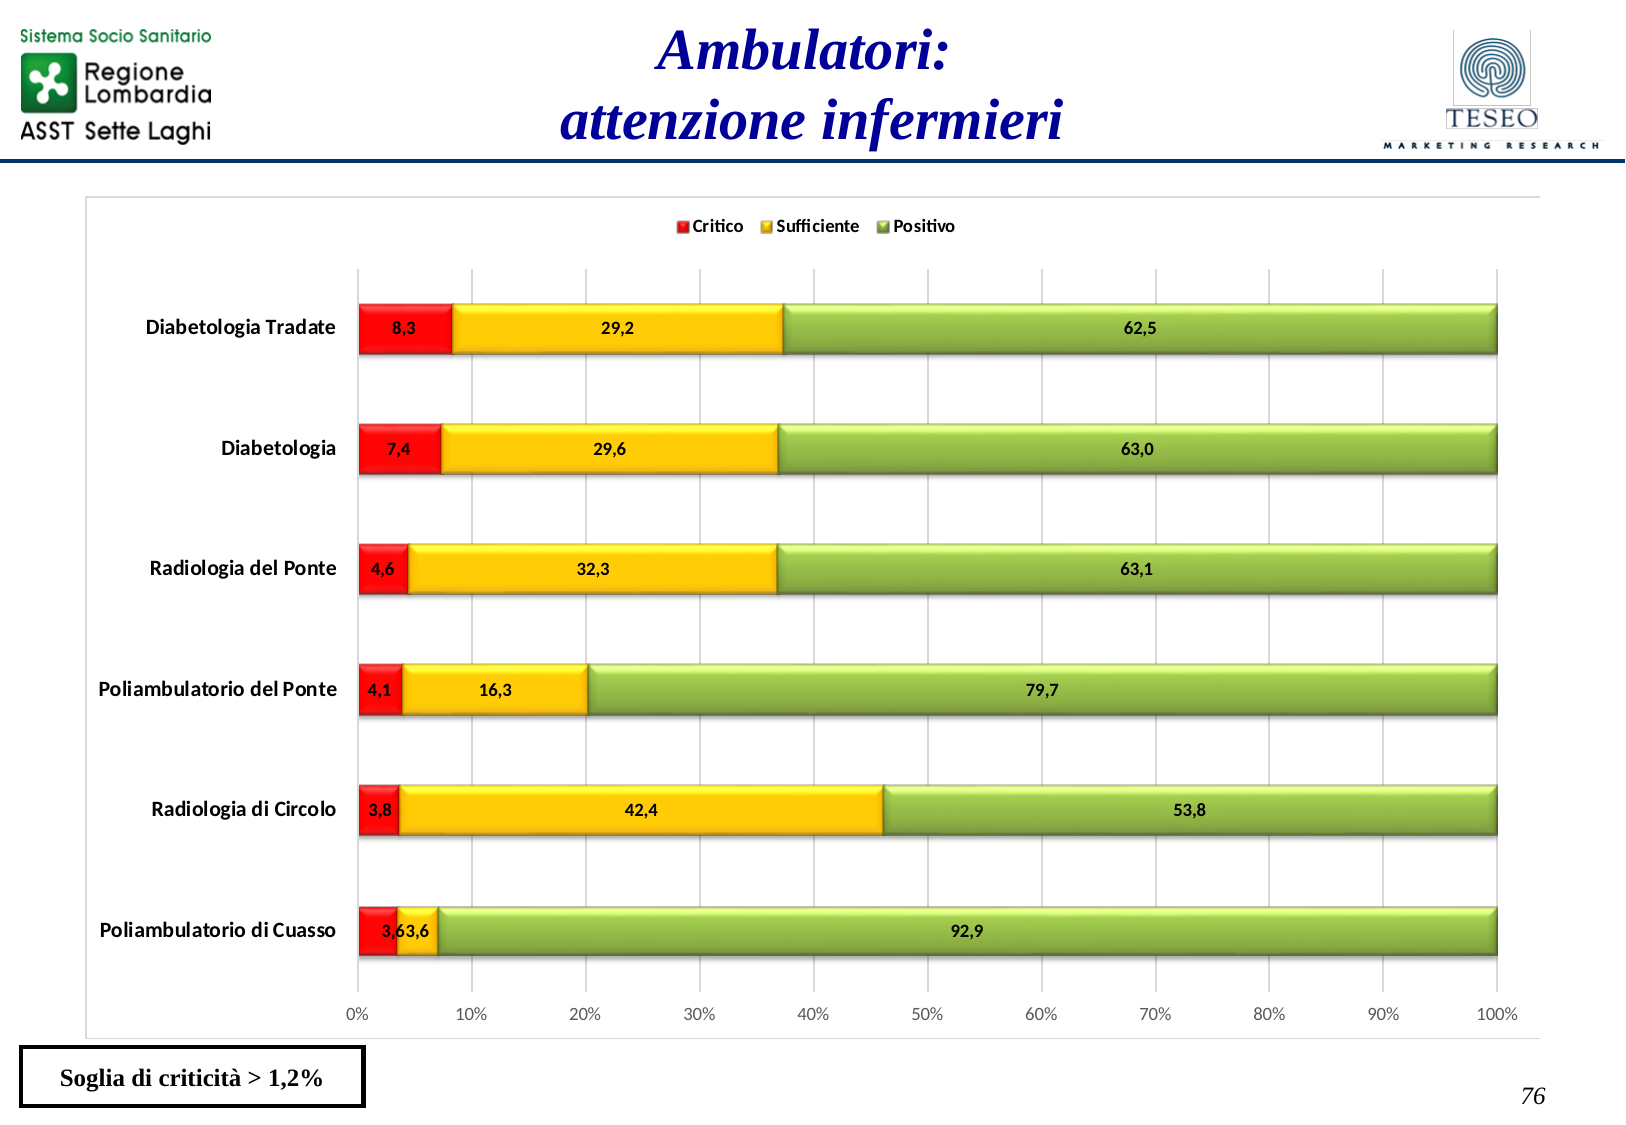

Ambulatori:
attenzione infermieri
Soglia di criticità > 1,2%